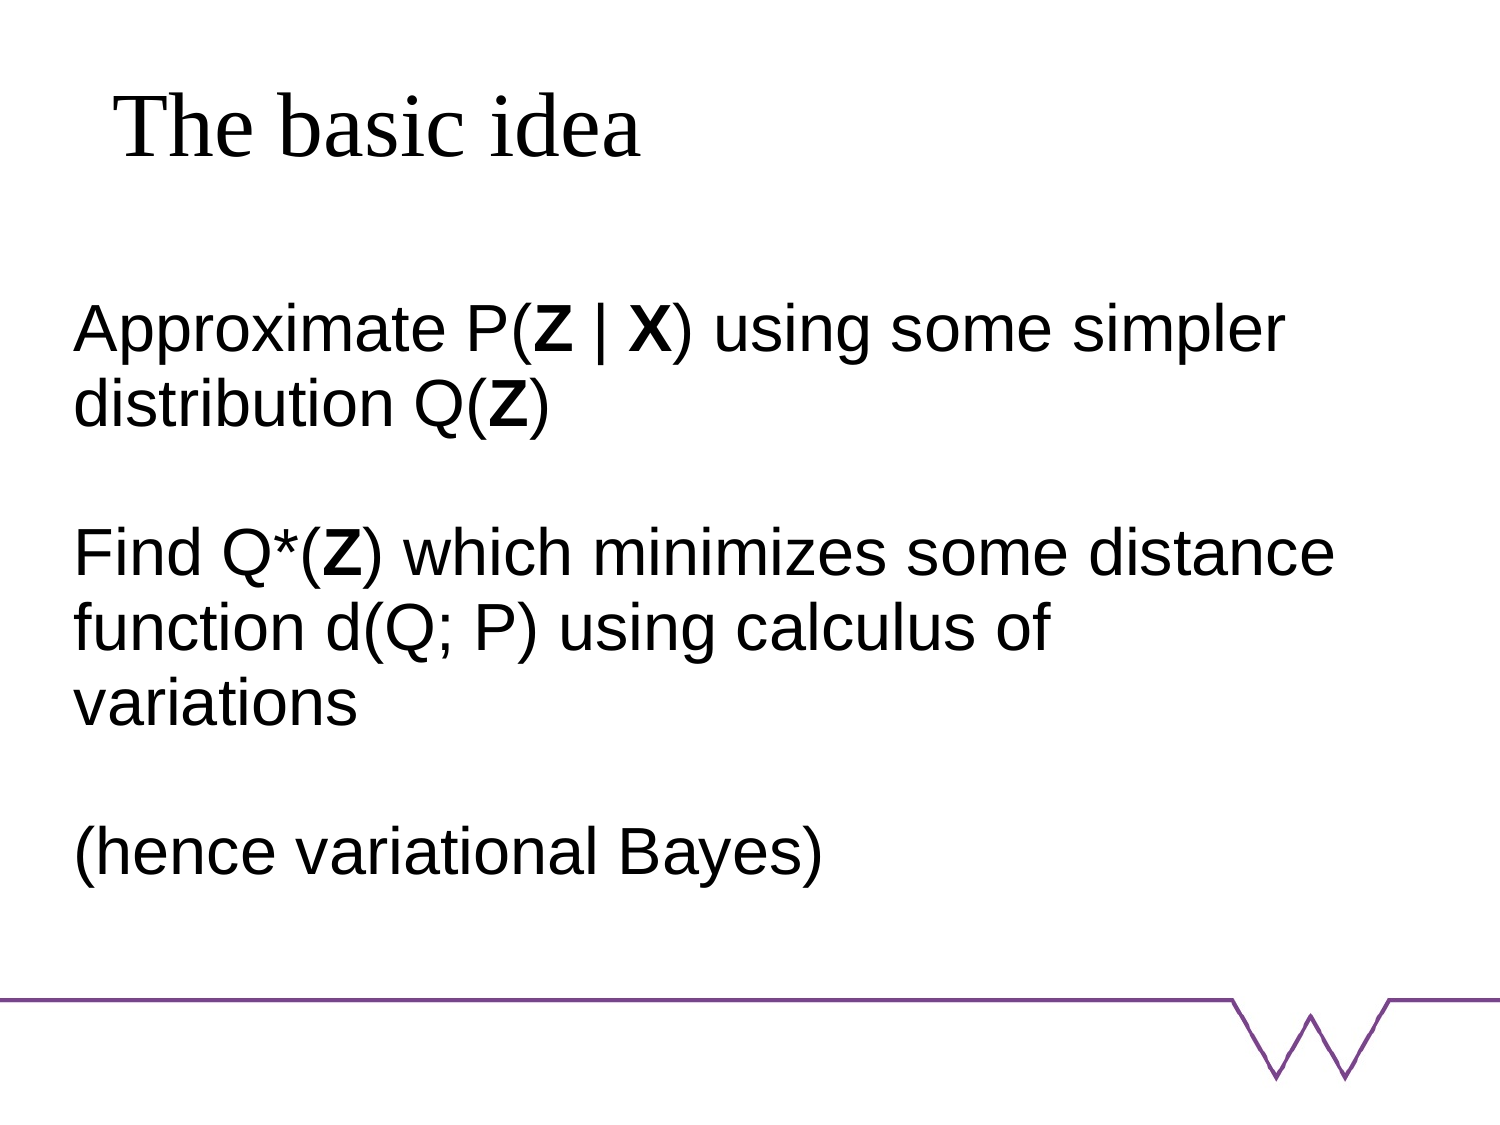

# The basic idea
Approximate P(Z | X) using some simpler distribution Q(Z)
Find Q*(Z) which minimizes some distance function d(Q; P) using calculus of variations
(hence variational Bayes)